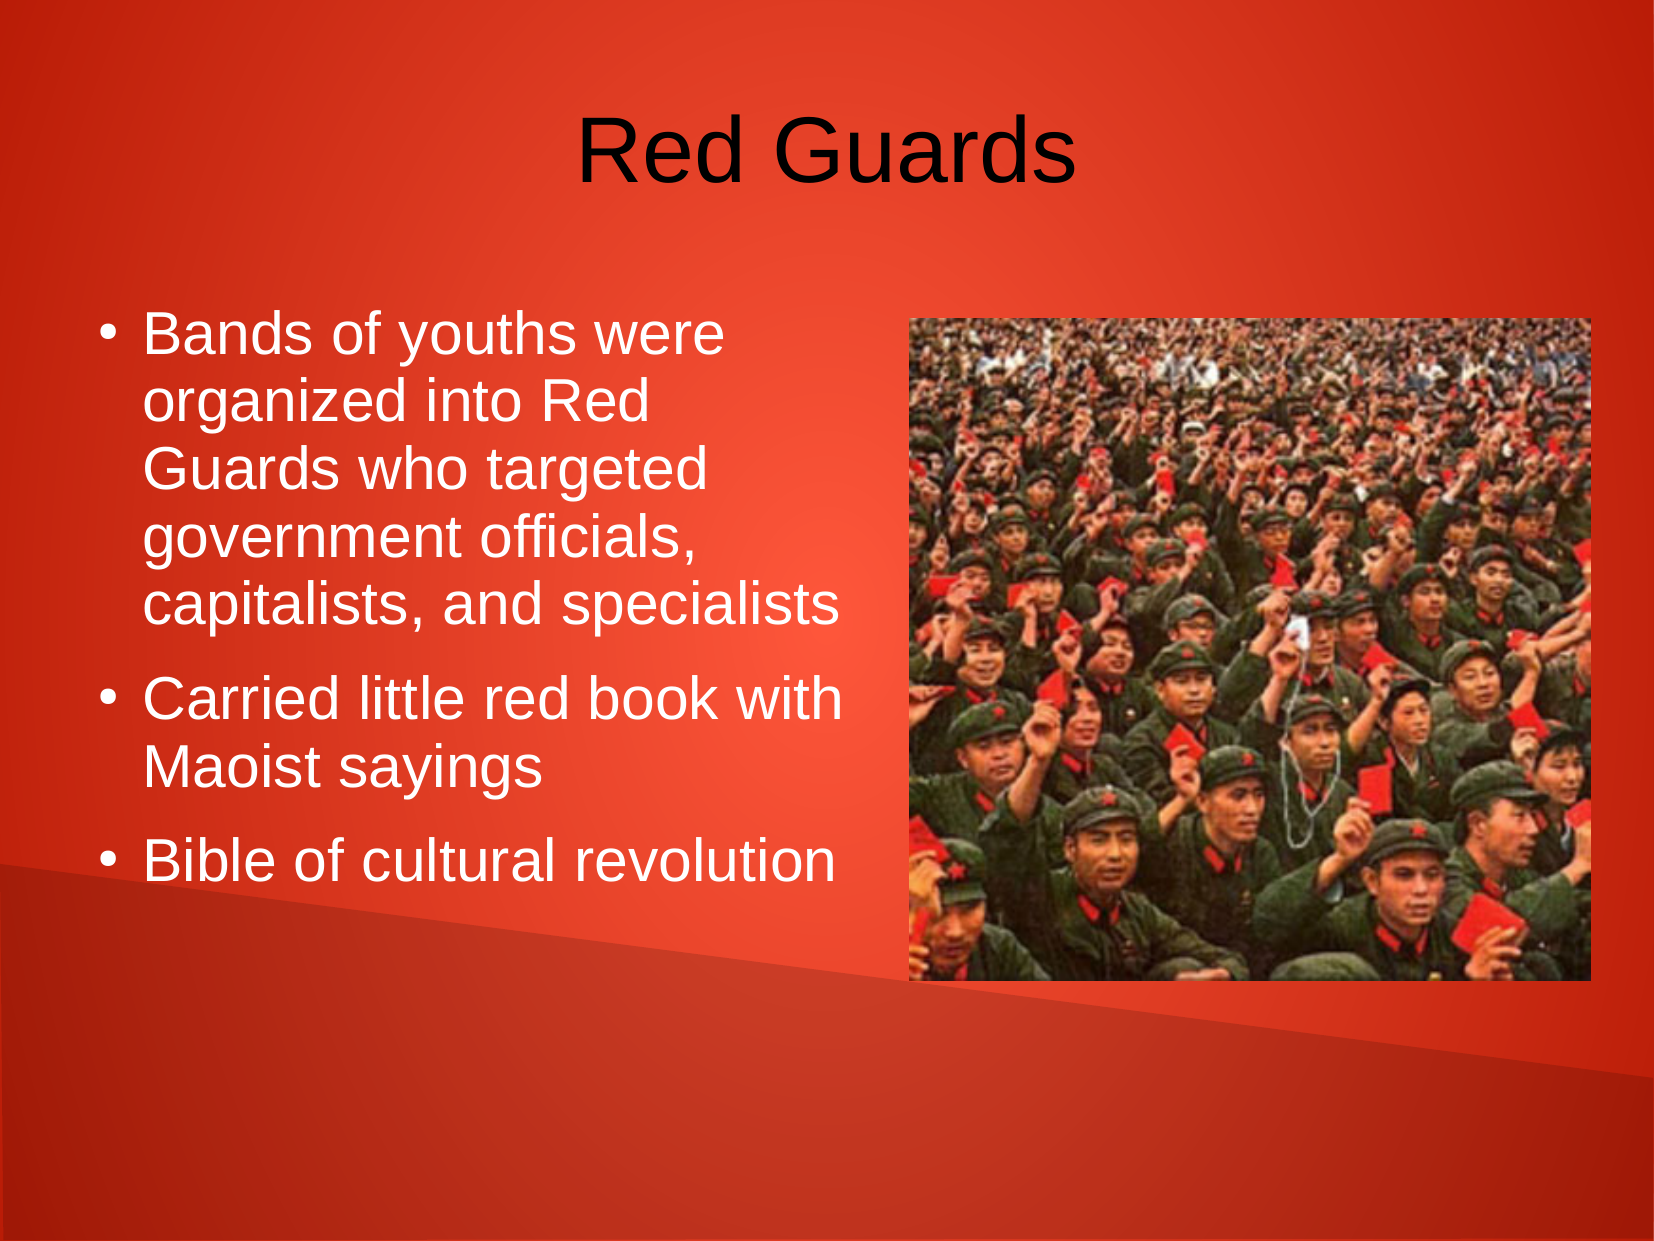

# Red Guards
Bands of youths were organized into Red Guards who targeted government officials, capitalists, and specialists
Carried little red book with Maoist sayings
Bible of cultural revolution